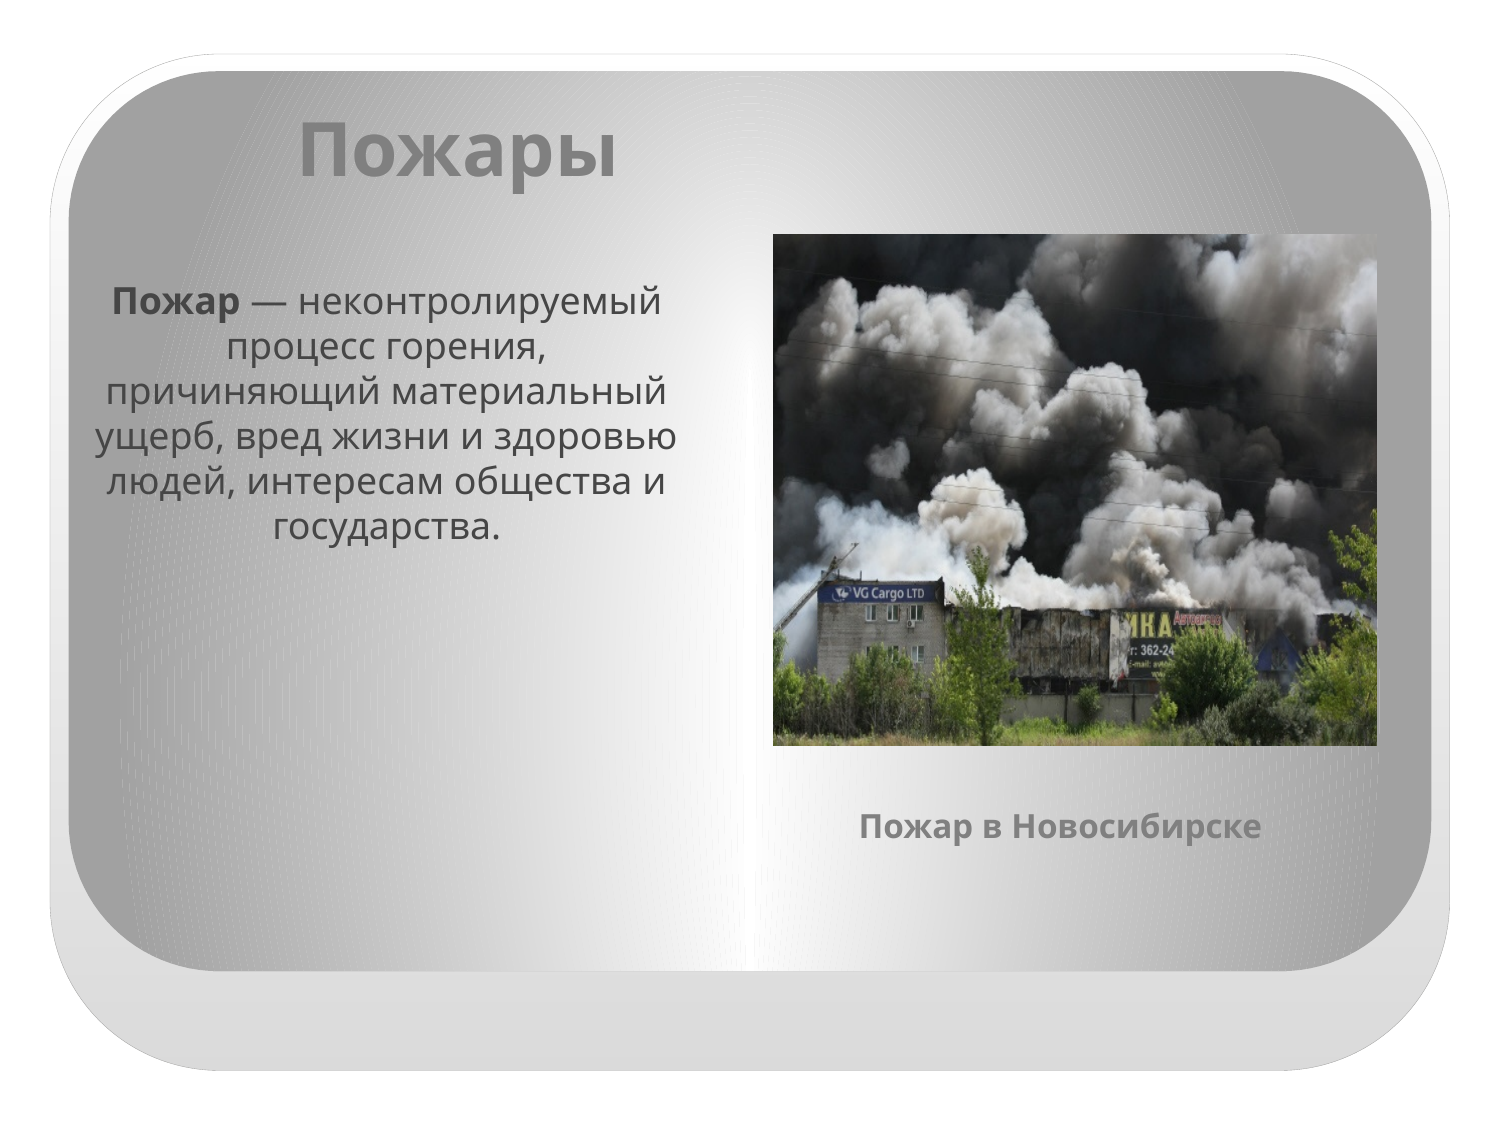

# Пожары
Пожар — неконтролируемый процесс горения, причиняющий материальный ущерб, вред жизни и здоровью людей, интересам общества и государства.
Пожар в Новосибирске